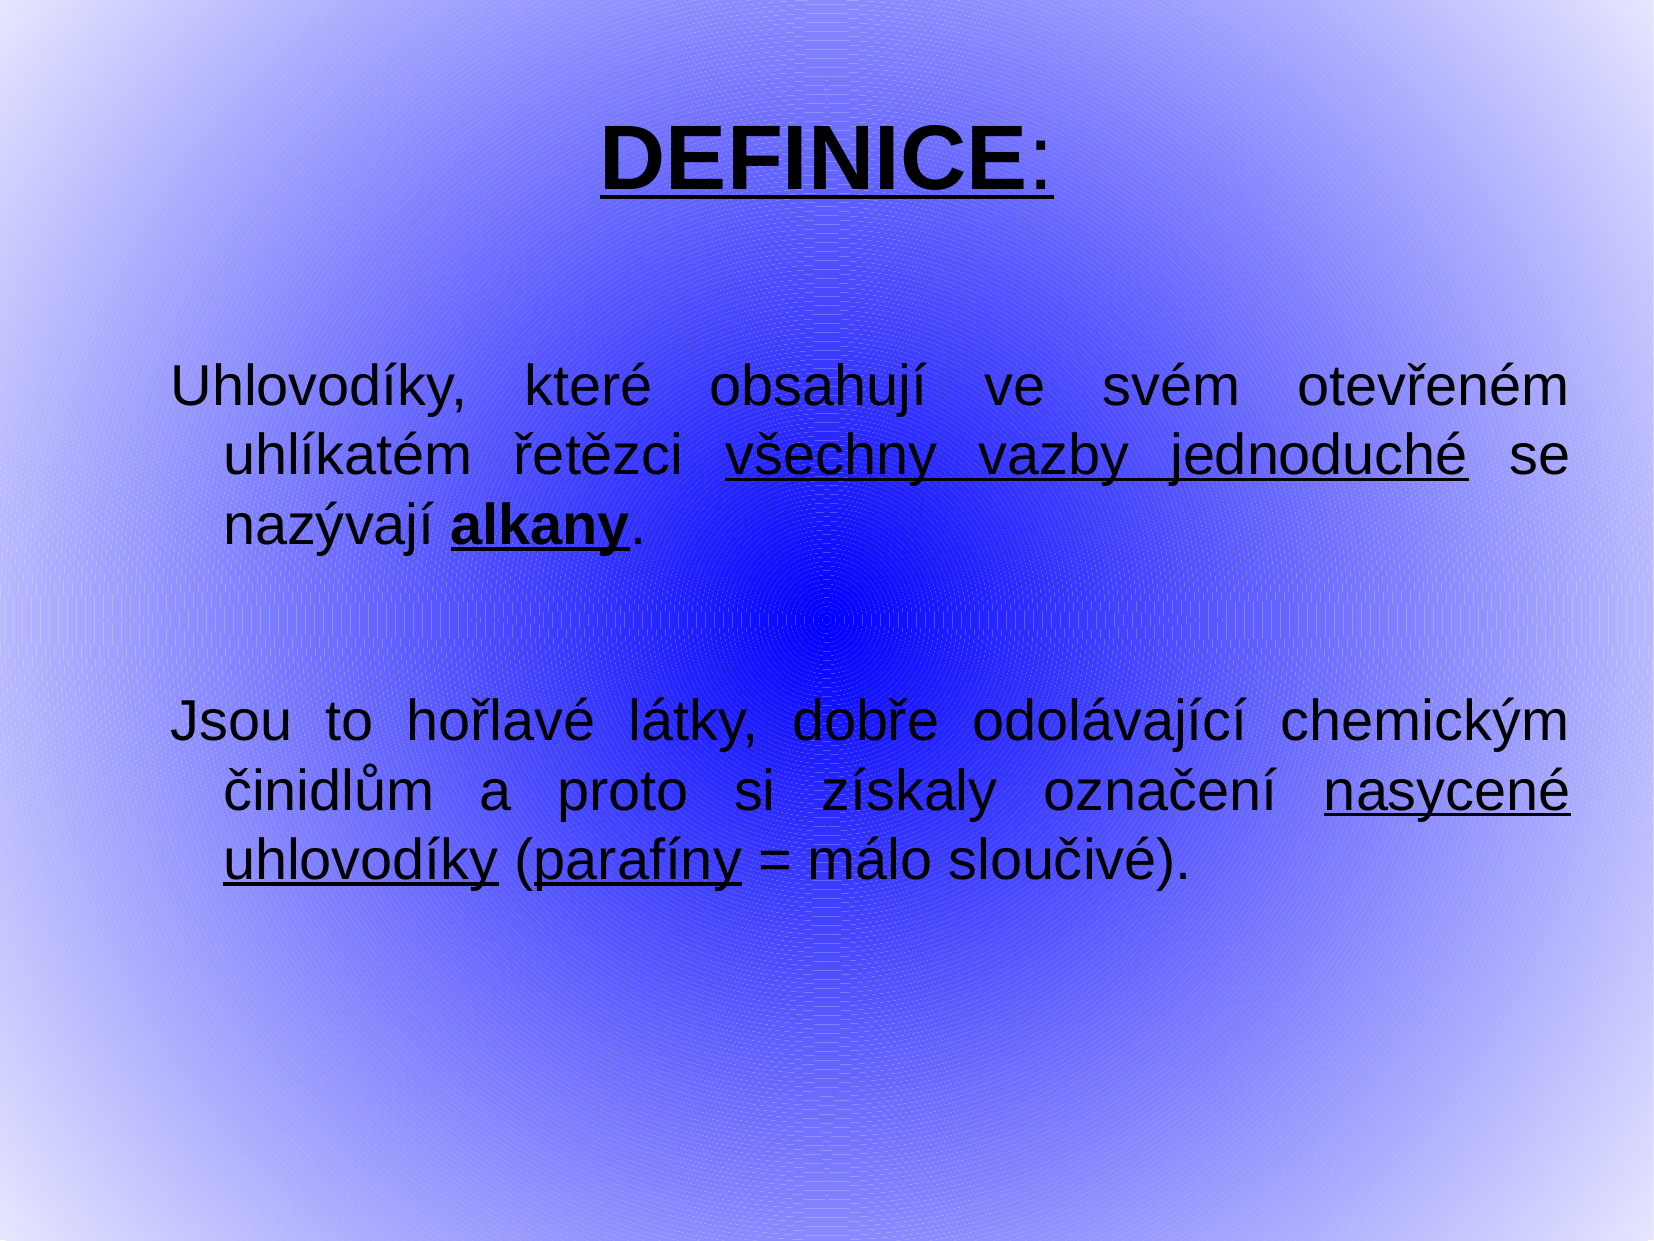

# DEFINICE:
Uhlovodíky, které obsahují ve svém otevřeném uhlíkatém řetězci všechny vazby jednoduché se nazývají alkany.
Jsou to hořlavé látky, dobře odolávající chemickým činidlům a proto si získaly označení nasycené uhlovodíky (parafíny = málo sloučivé).